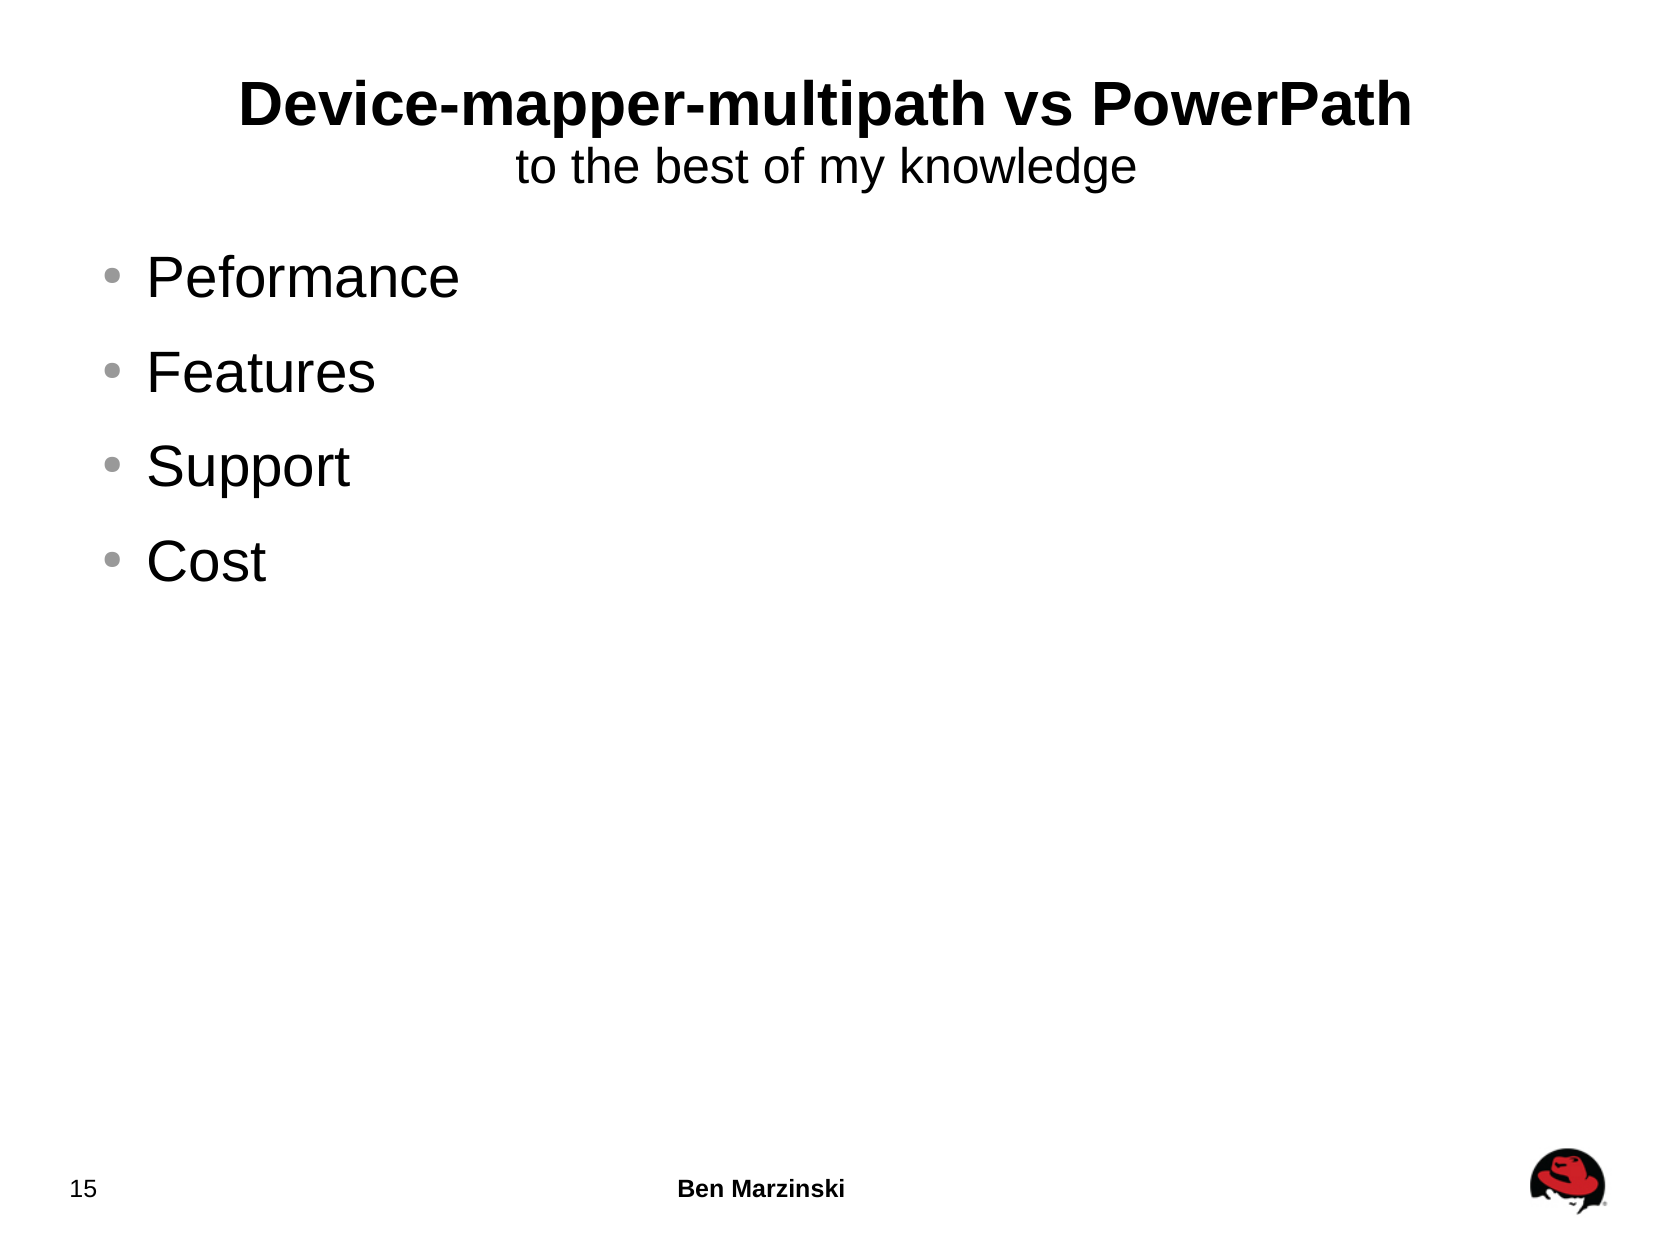

# Device-mapper-multipath vs PowerPath to the best of my knowledge
Peformance
Features
Support
Cost